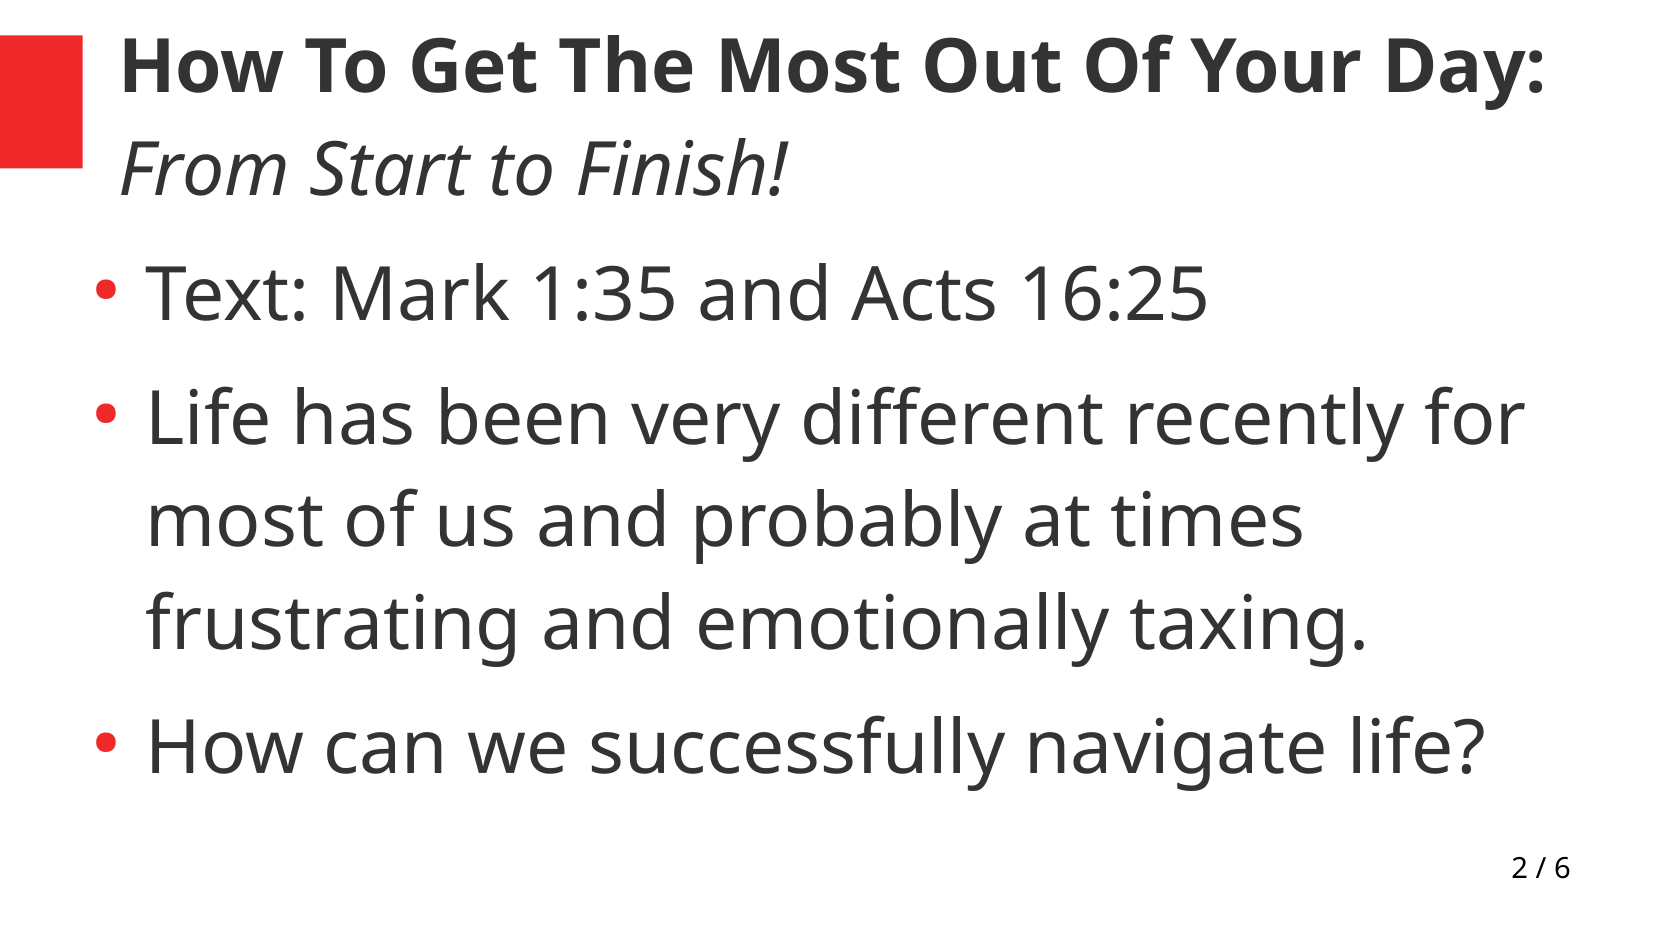

# How To Get The Most Out Of Your Day: From Start to Finish!
Text: Mark 1:35 and Acts 16:25
Life has been very different recently for most of us and probably at times frustrating and emotionally taxing.
How can we successfully navigate life?
2